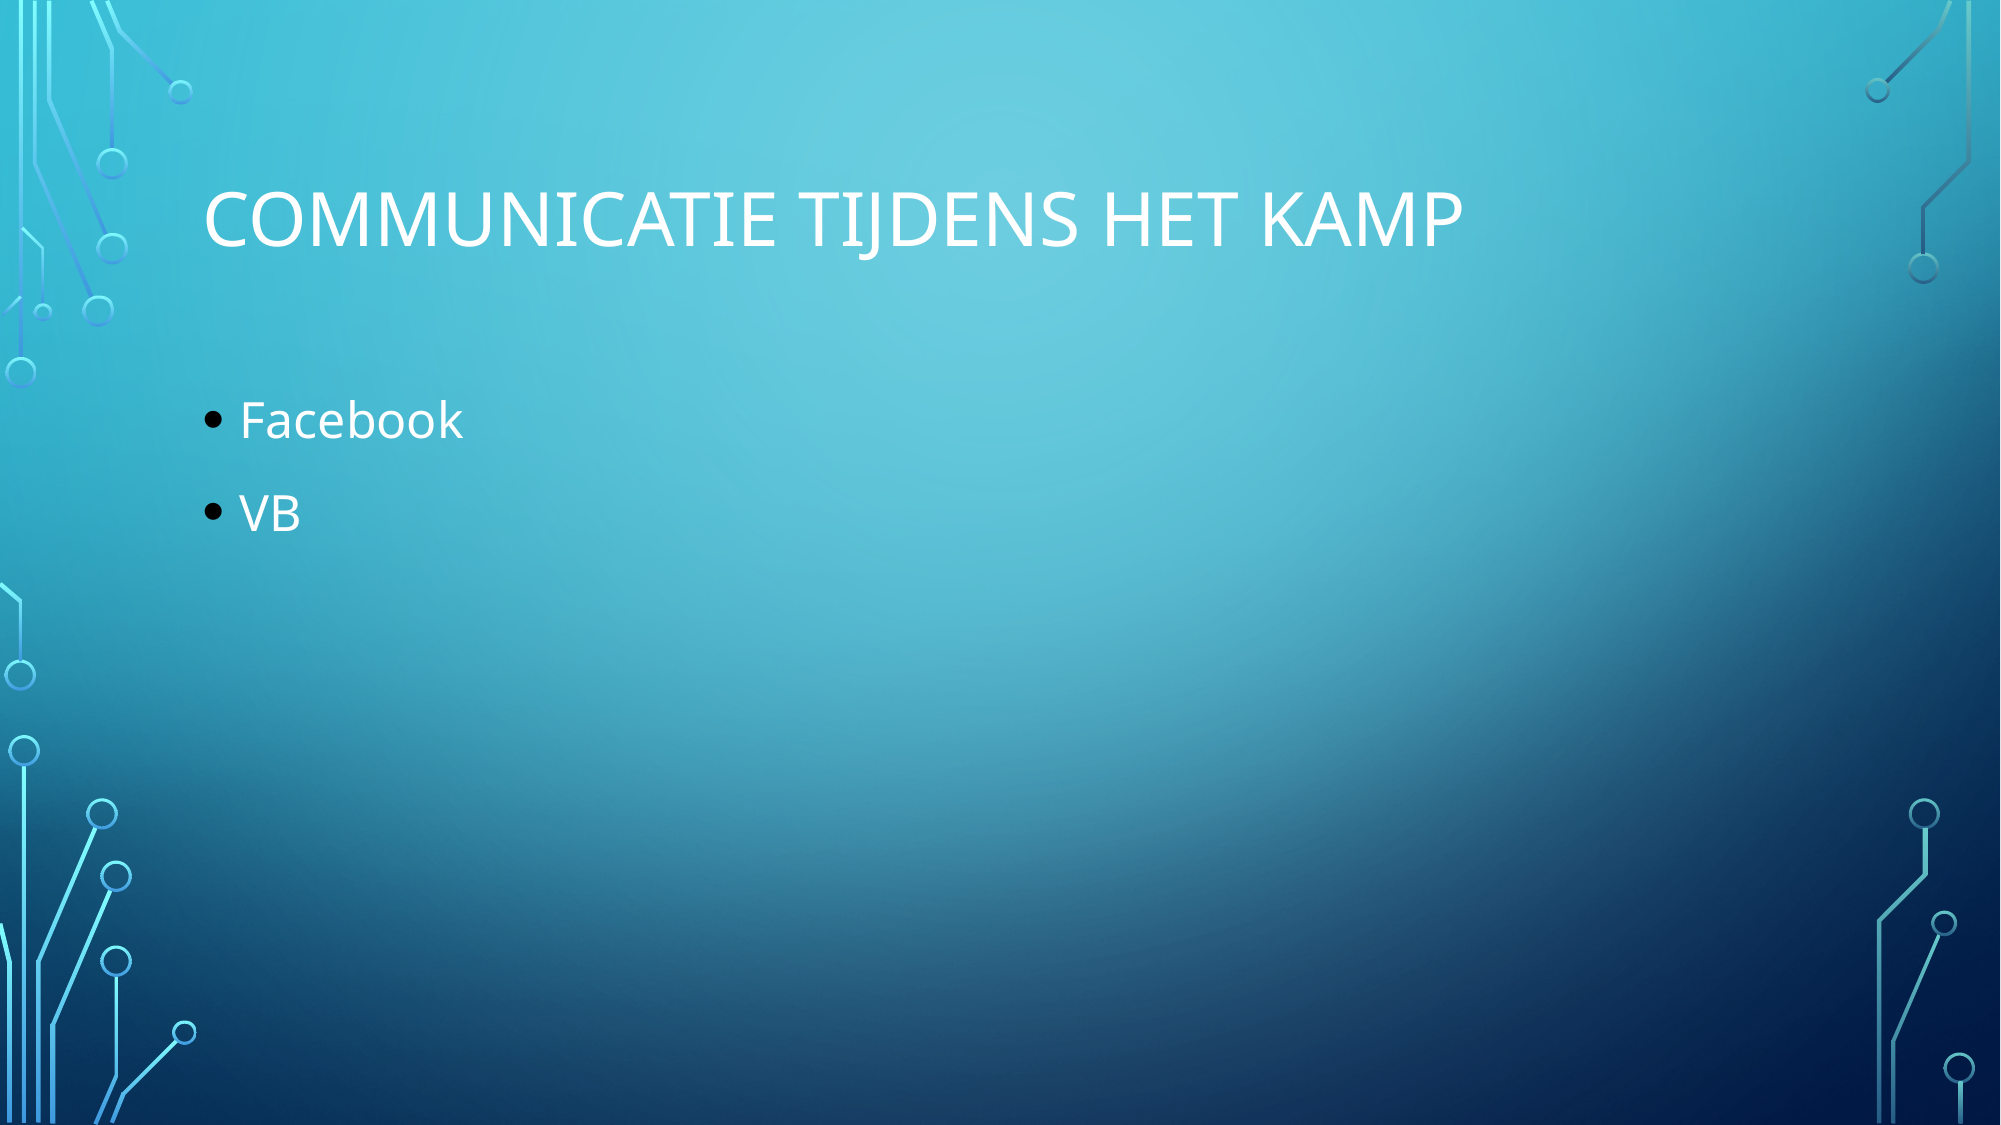

# Communicatie tijdens het kamp
Facebook
VB